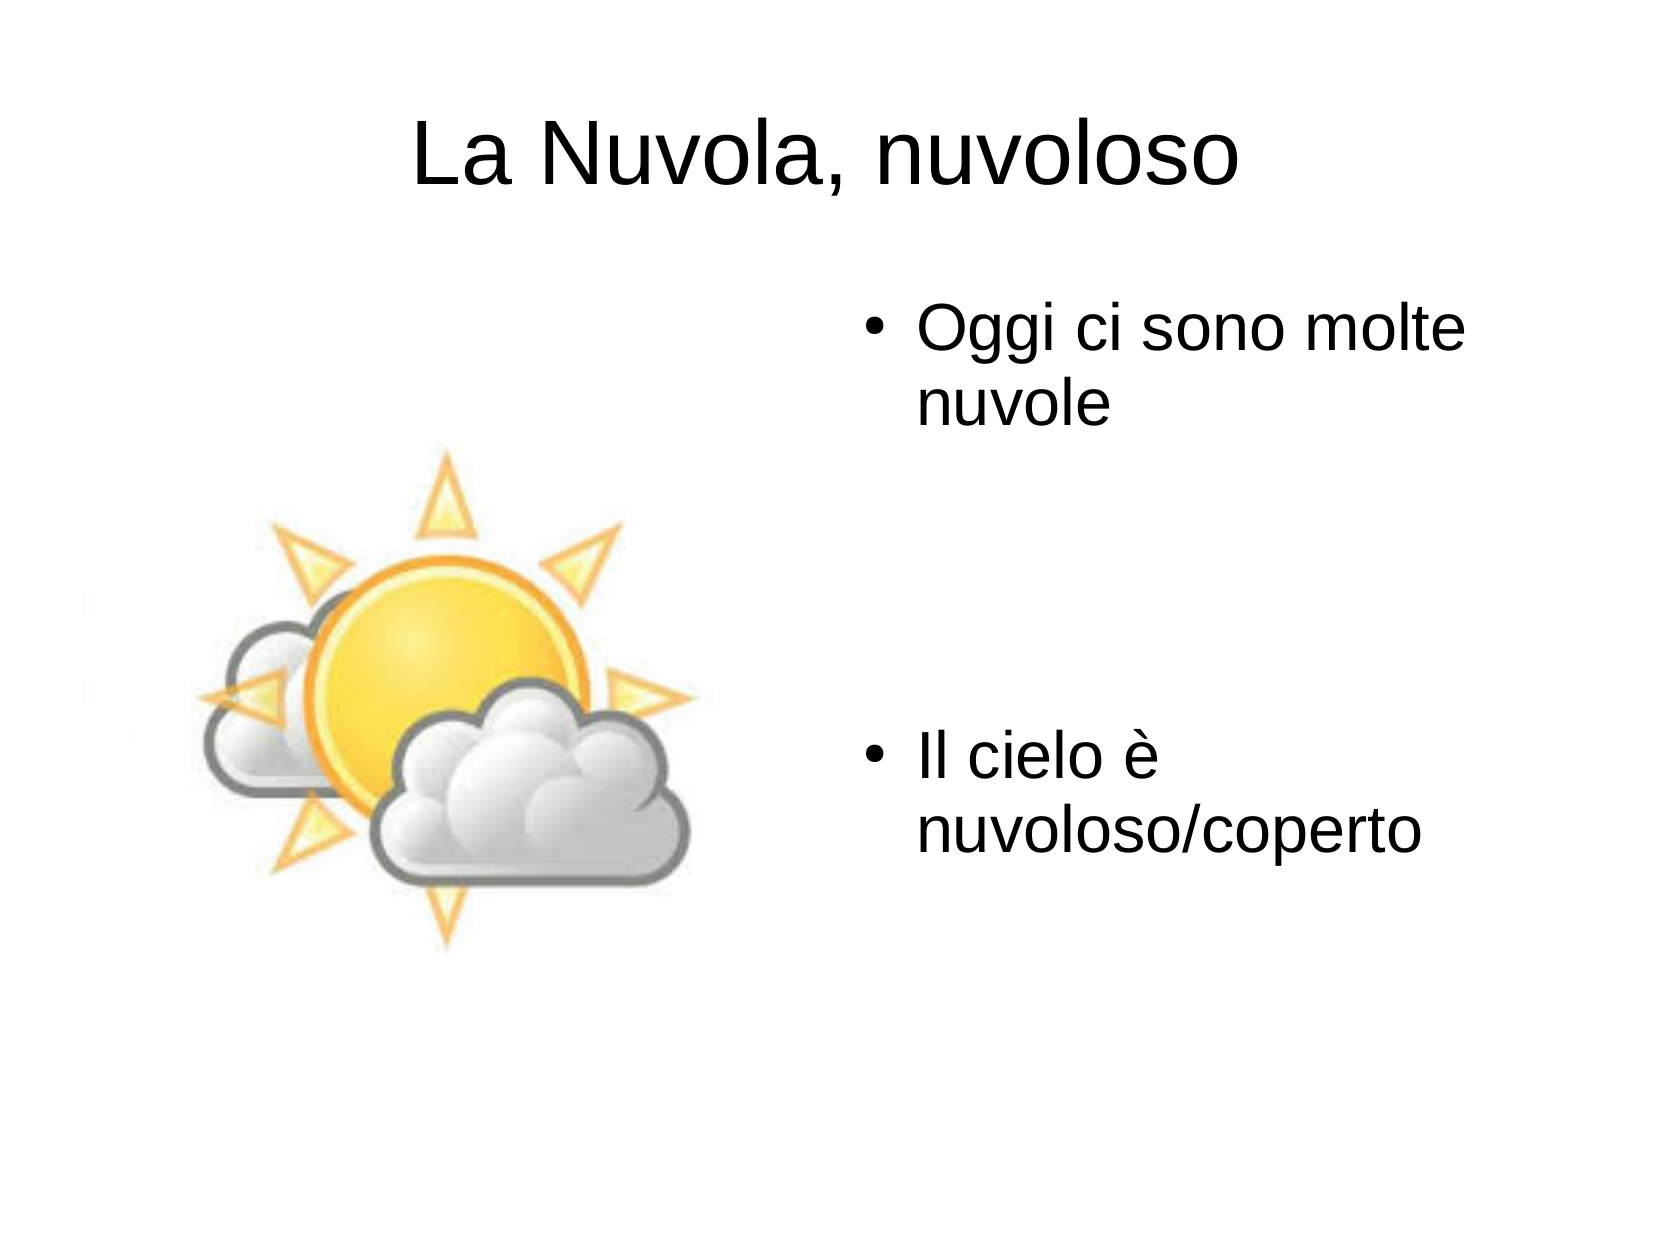

# La Nuvola, nuvoloso
Oggi ci sono molte nuvole
Il cielo è nuvoloso/coperto